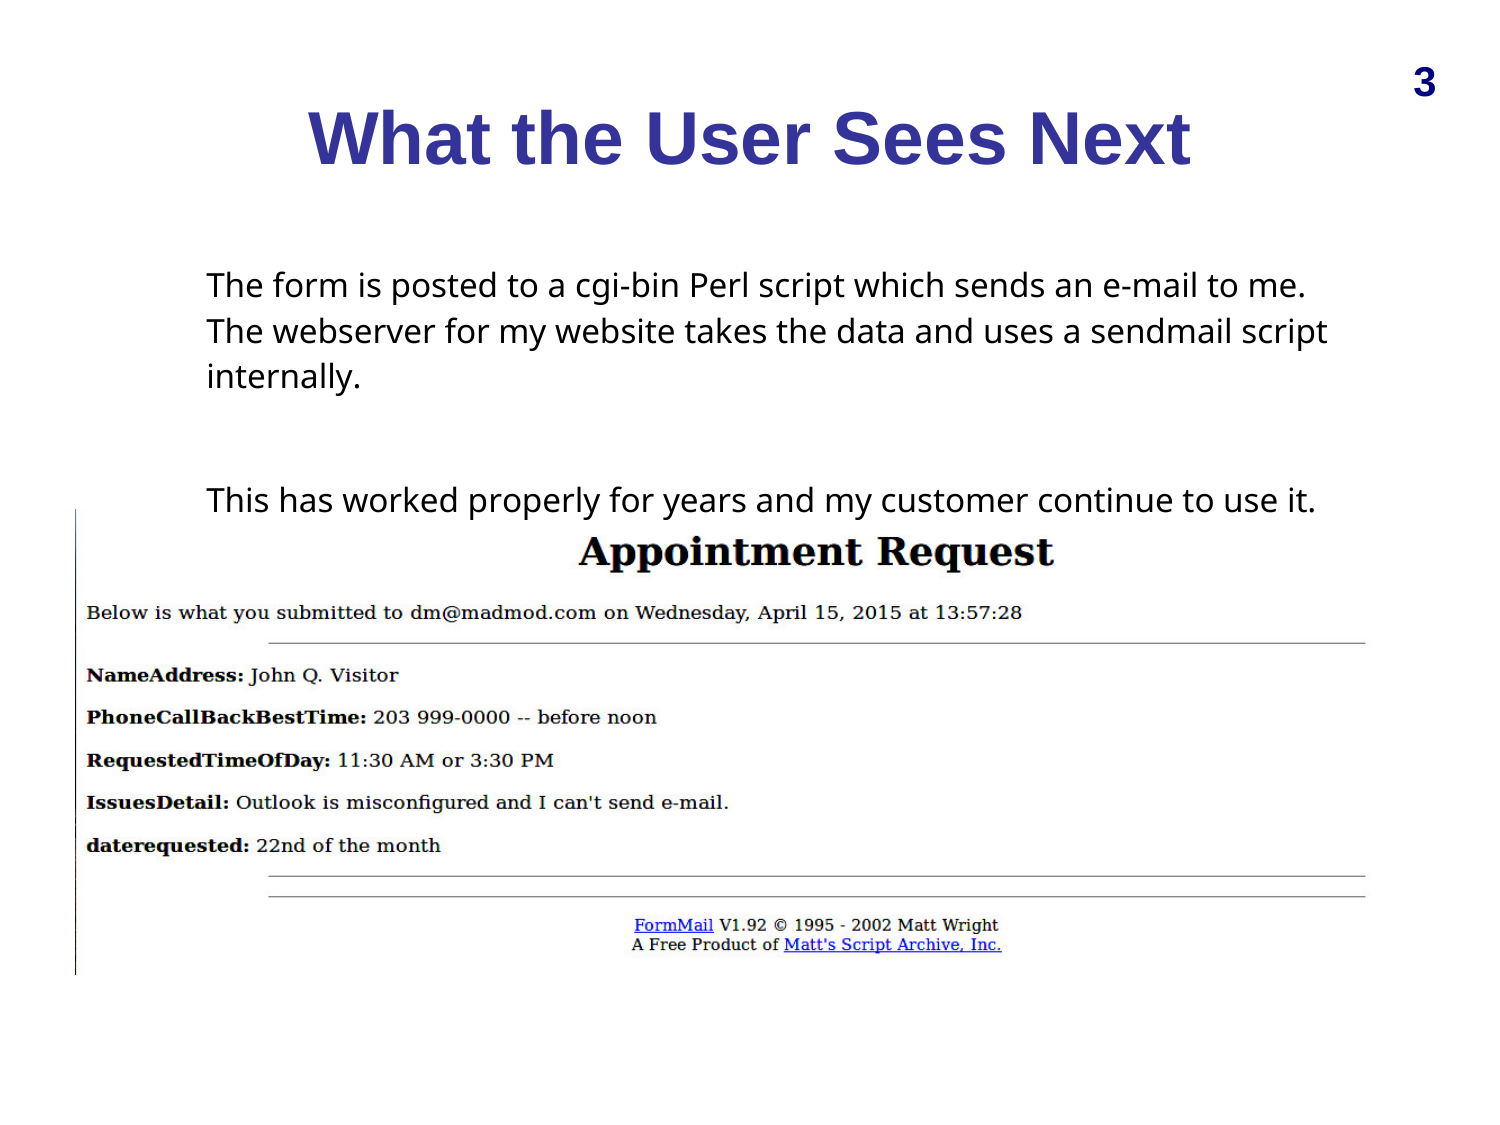

# What the User Sees Next
3
The form is posted to a cgi-bin Perl script which sends an e-mail to me. The webserver for my website takes the data and uses a sendmail script internally.
This has worked properly for years and my customer continue to use it.